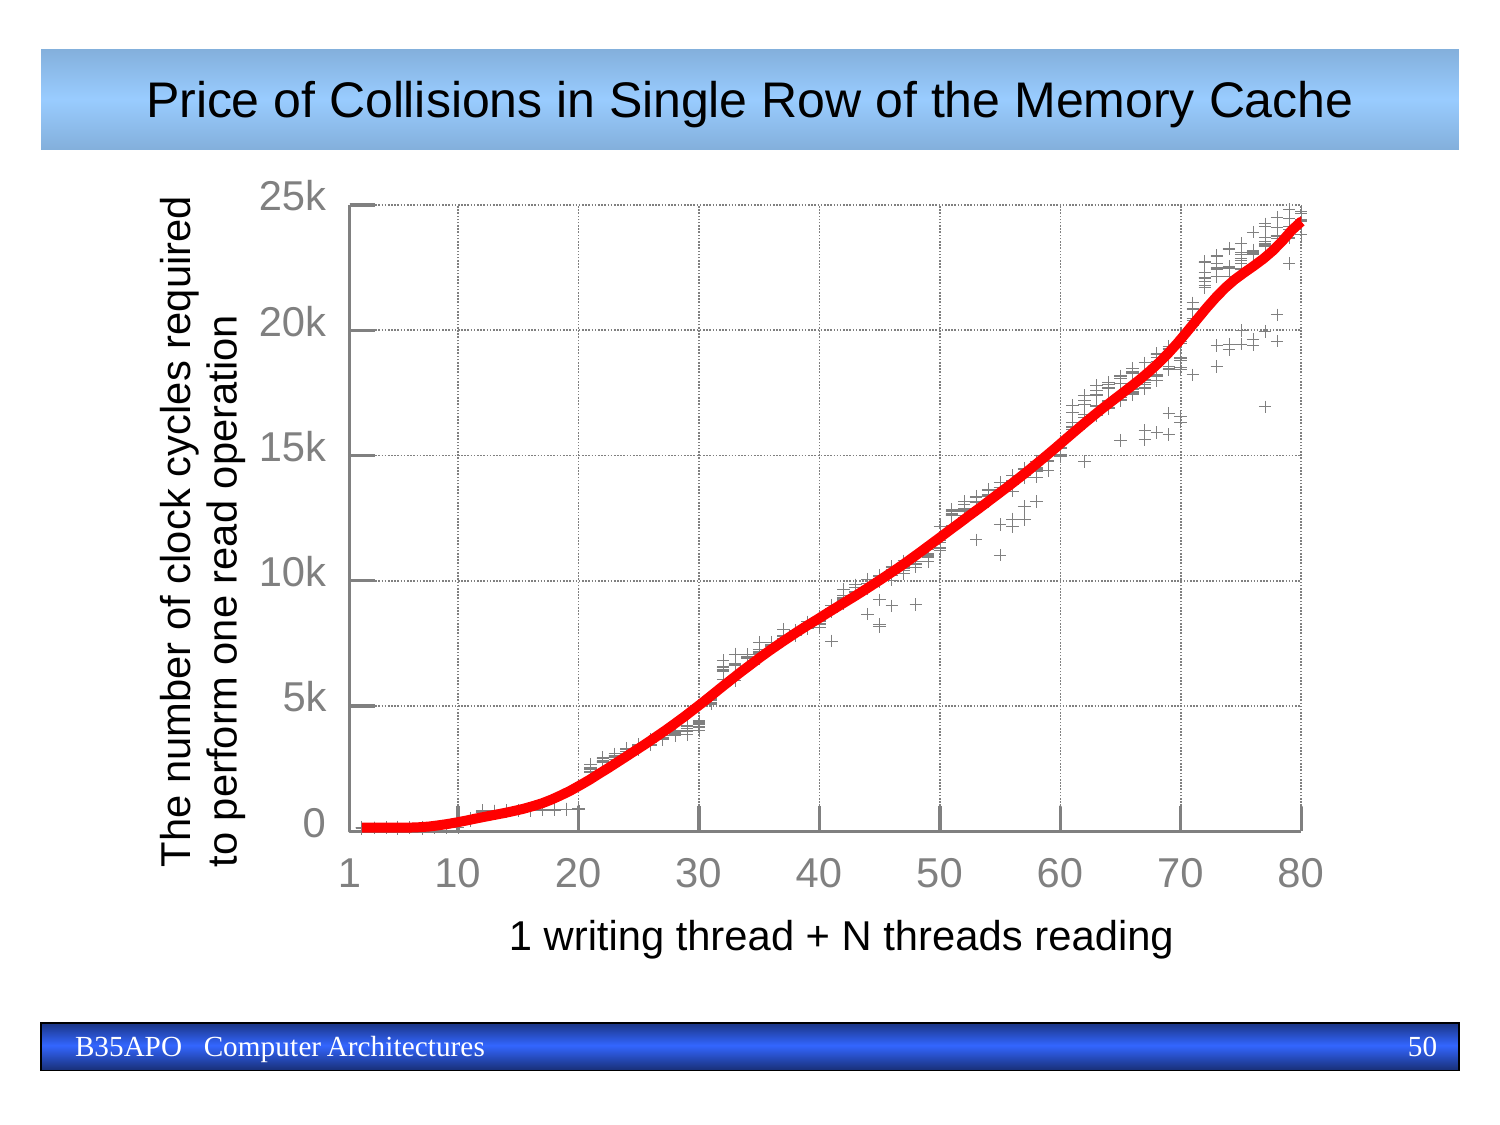

# Price of Collisions in Single Row of the Memory Cache
25k
20k
15k
The number of clock cycles required
to perform one read operation
10k
5k
0
1
10
20
30
40
50
60
70
80
1 writing thread + N threads reading
B35APO Computer Architectures
50